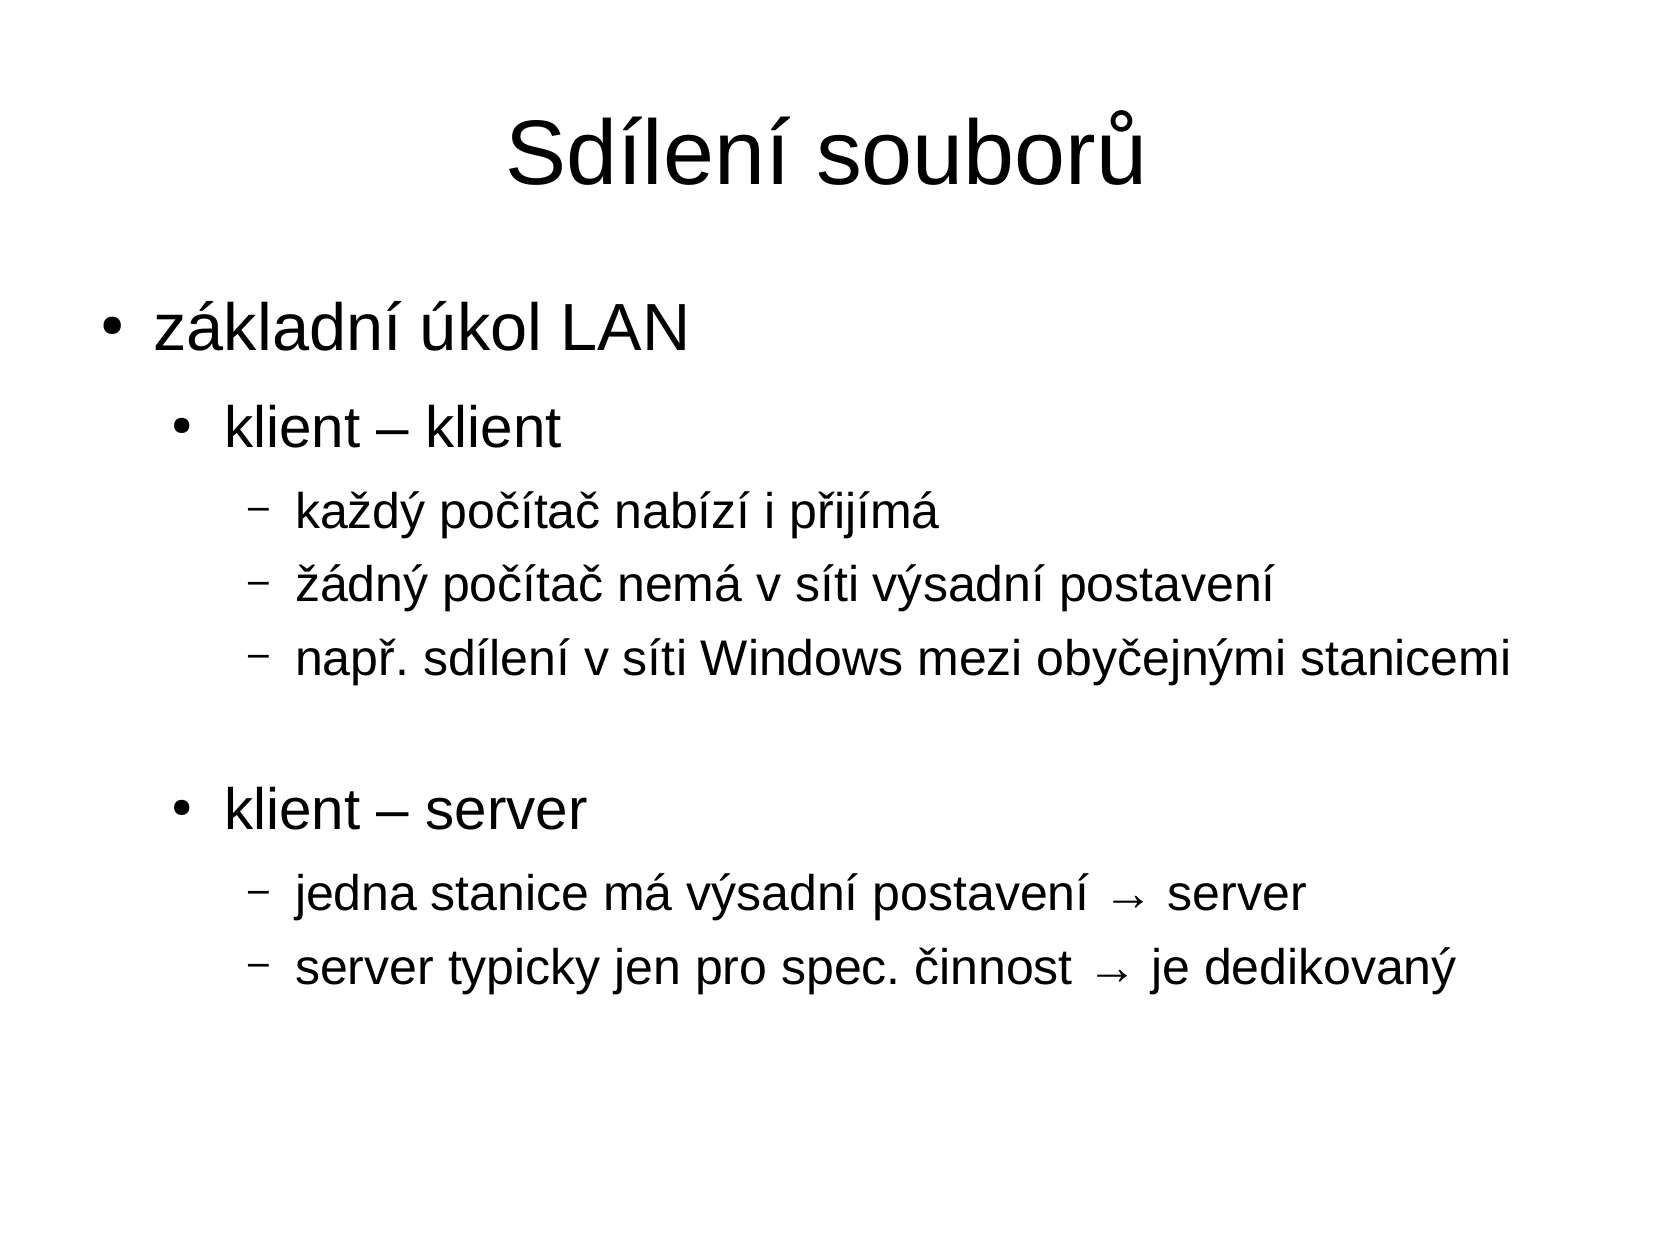

# Sdílení souborů
základní úkol LAN
klient – klient
každý počítač nabízí i přijímá
žádný počítač nemá v síti výsadní postavení
např. sdílení v síti Windows mezi obyčejnými stanicemi
klient – server
jedna stanice má výsadní postavení → server
server typicky jen pro spec. činnost → je dedikovaný